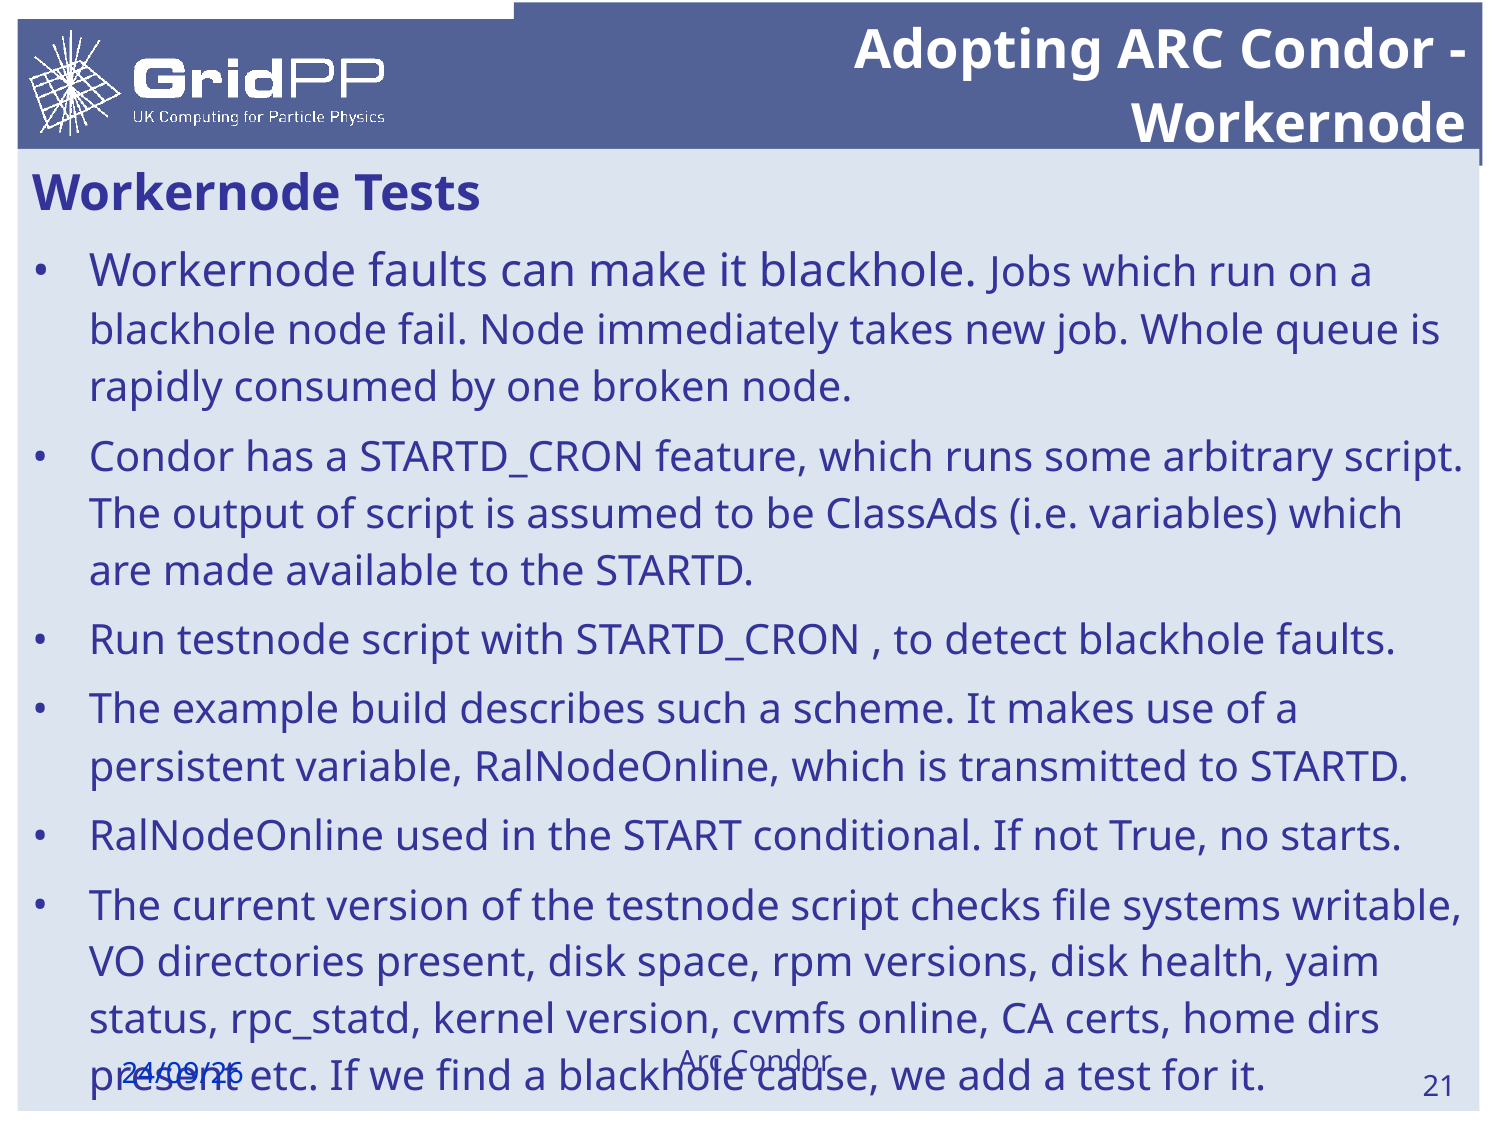

# Adopting ARC Condor - Workernode
Workernode Tests
Workernode faults can make it blackhole. Jobs which run on a blackhole node fail. Node immediately takes new job. Whole queue is rapidly consumed by one broken node.
Condor has a STARTD_CRON feature, which runs some arbitrary script. The output of script is assumed to be ClassAds (i.e. variables) which are made available to the STARTD.
Run testnode script with STARTD_CRON , to detect blackhole faults.
The example build describes such a scheme. It makes use of a persistent variable, RalNodeOnline, which is transmitted to STARTD.
RalNodeOnline used in the START conditional. If not True, no starts.
The current version of the testnode script checks file systems writable, VO directories present, disk space, rpm versions, disk health, yaim status, rpc_statd, kernel version, cvmfs online, CA certs, home dirs present etc. If we find a blackhole cause, we add a test for it.
Arc Condor